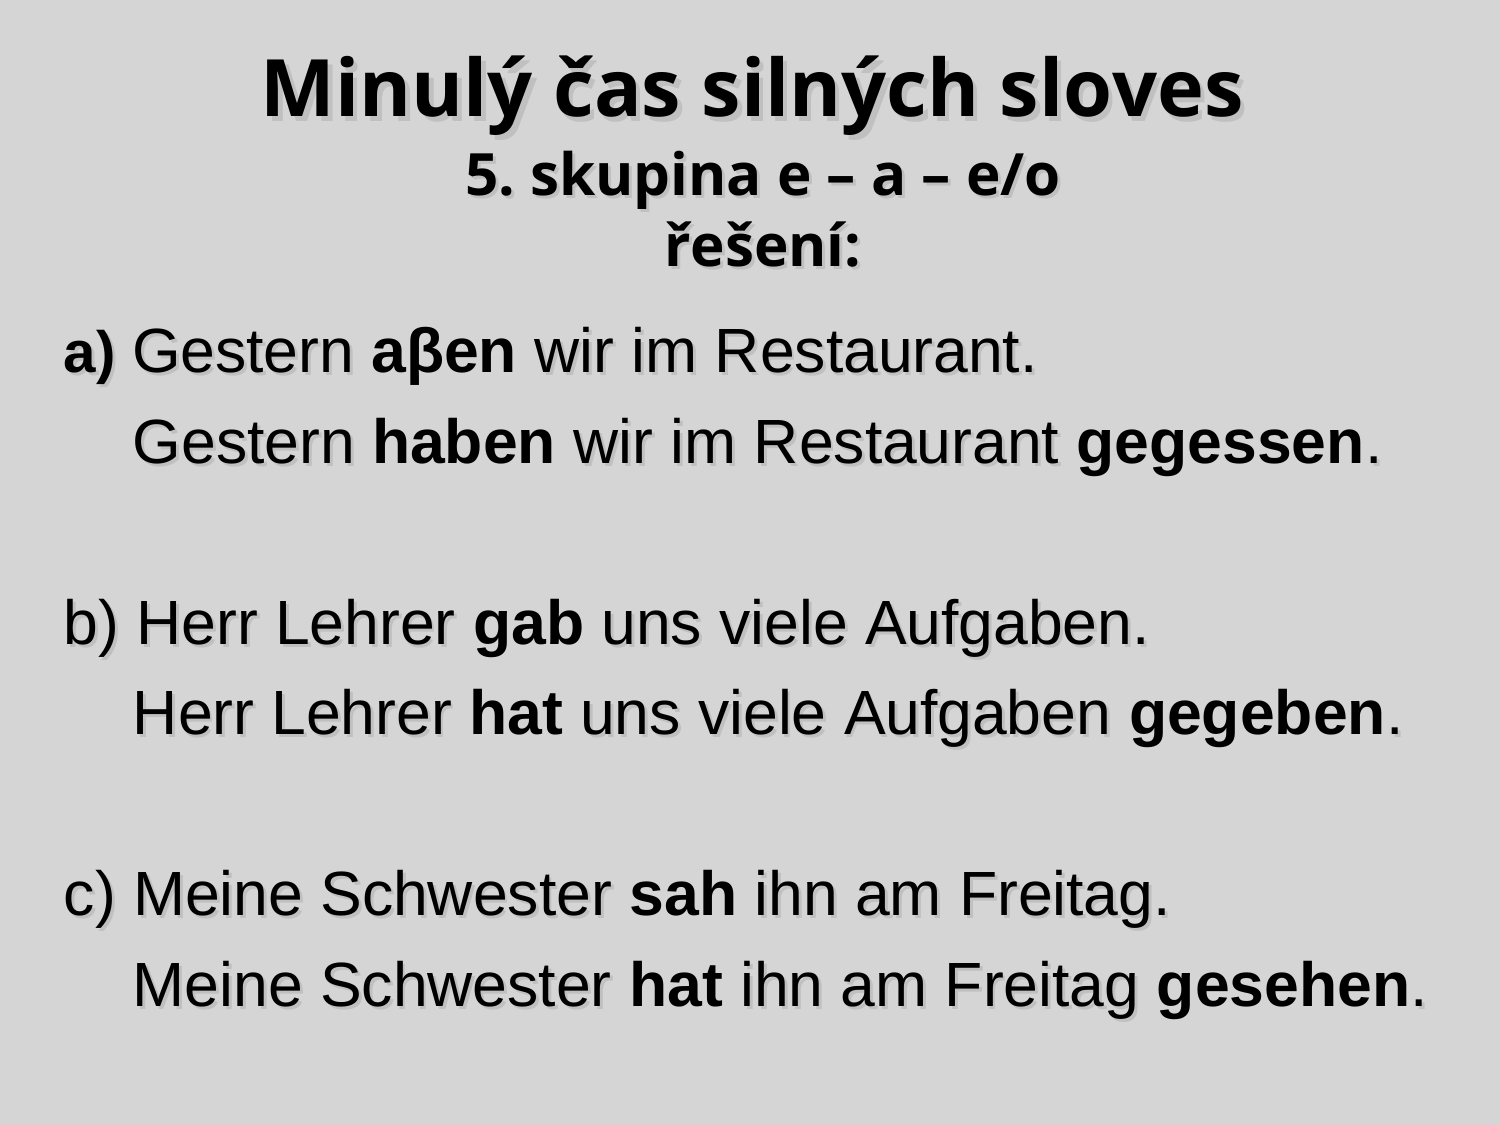

# Minulý čas silných sloves 5. skupina e – a – e/o řešení:
a) Gestern aβen wir im Restaurant.
 Gestern haben wir im Restaurant gegessen.
b) Herr Lehrer gab uns viele Aufgaben.
 Herr Lehrer hat uns viele Aufgaben gegeben.
c) Meine Schwester sah ihn am Freitag.
 Meine Schwester hat ihn am Freitag gesehen.